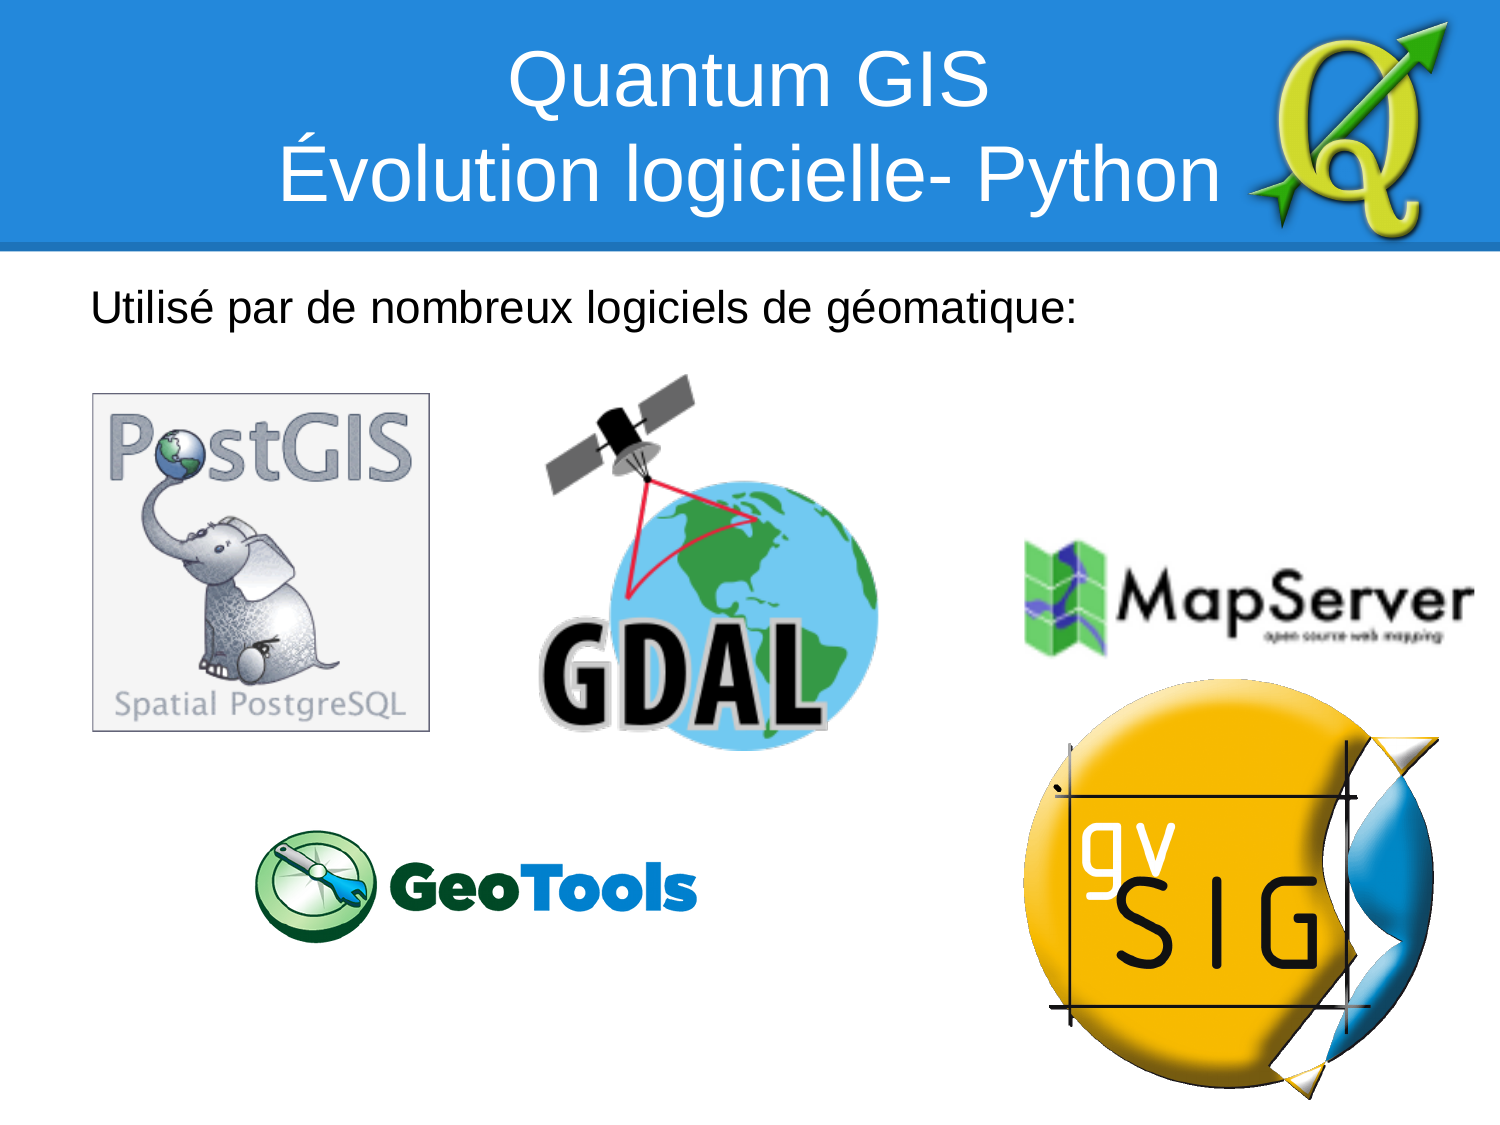

# Quantum GIS Évolution logicielle- Python
Utilisé par de nombreux logiciels de géomatique: